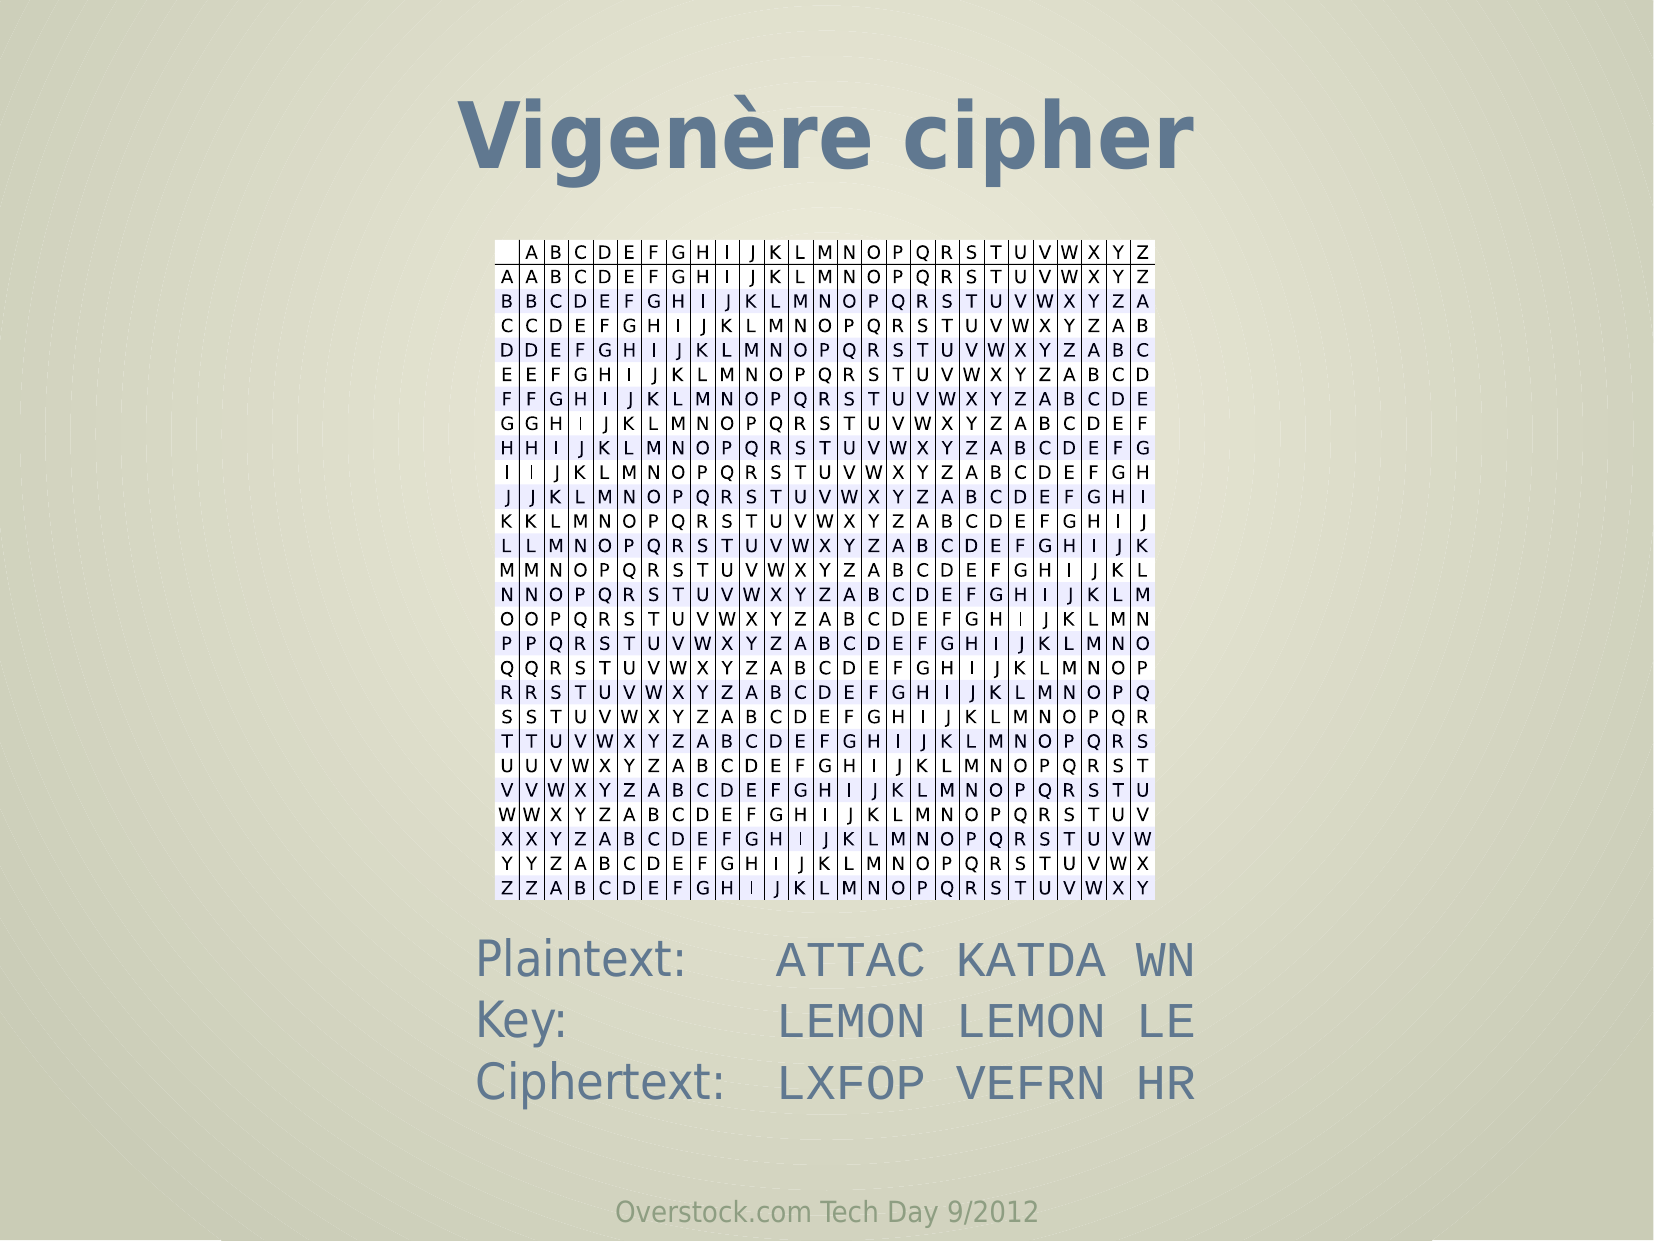

# Vigenère cipher
Plaintext:		ATTAC KATDA WN
Key:			LEMON LEMON LE
Ciphertext:	LXFOP VEFRN HR
Overstock.com Tech Day 9/2012